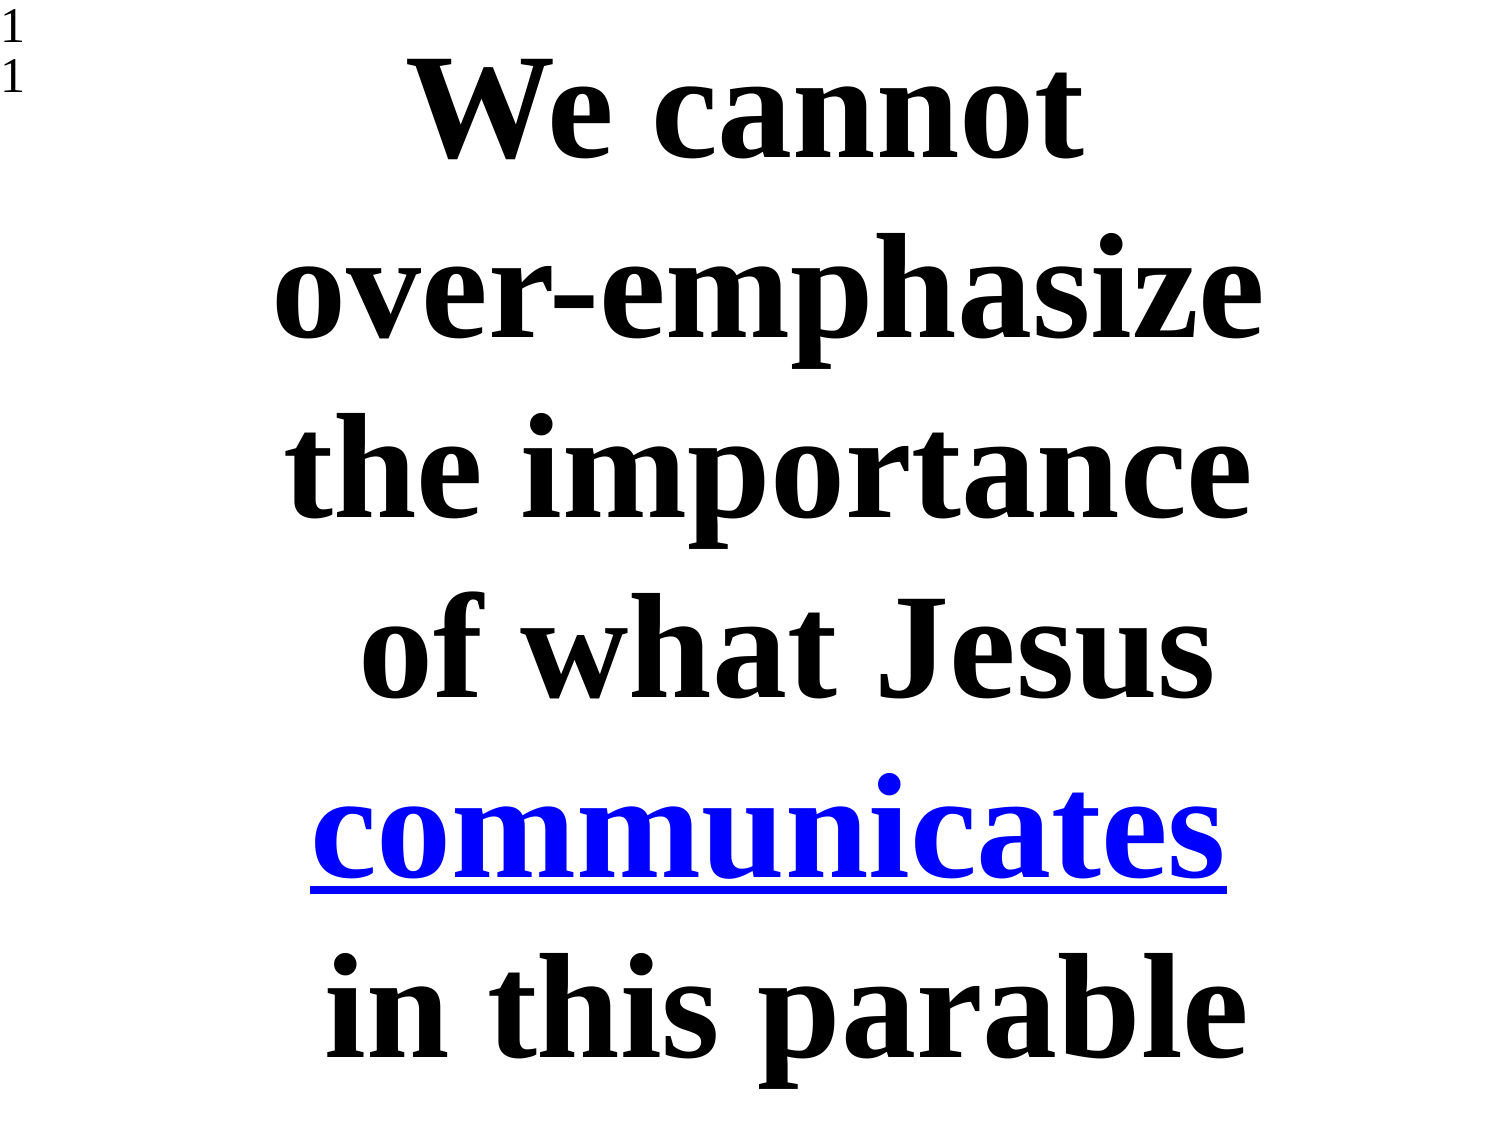

 We cannot
over-emphasize
the importance
of what Jesus communicates
in this parable